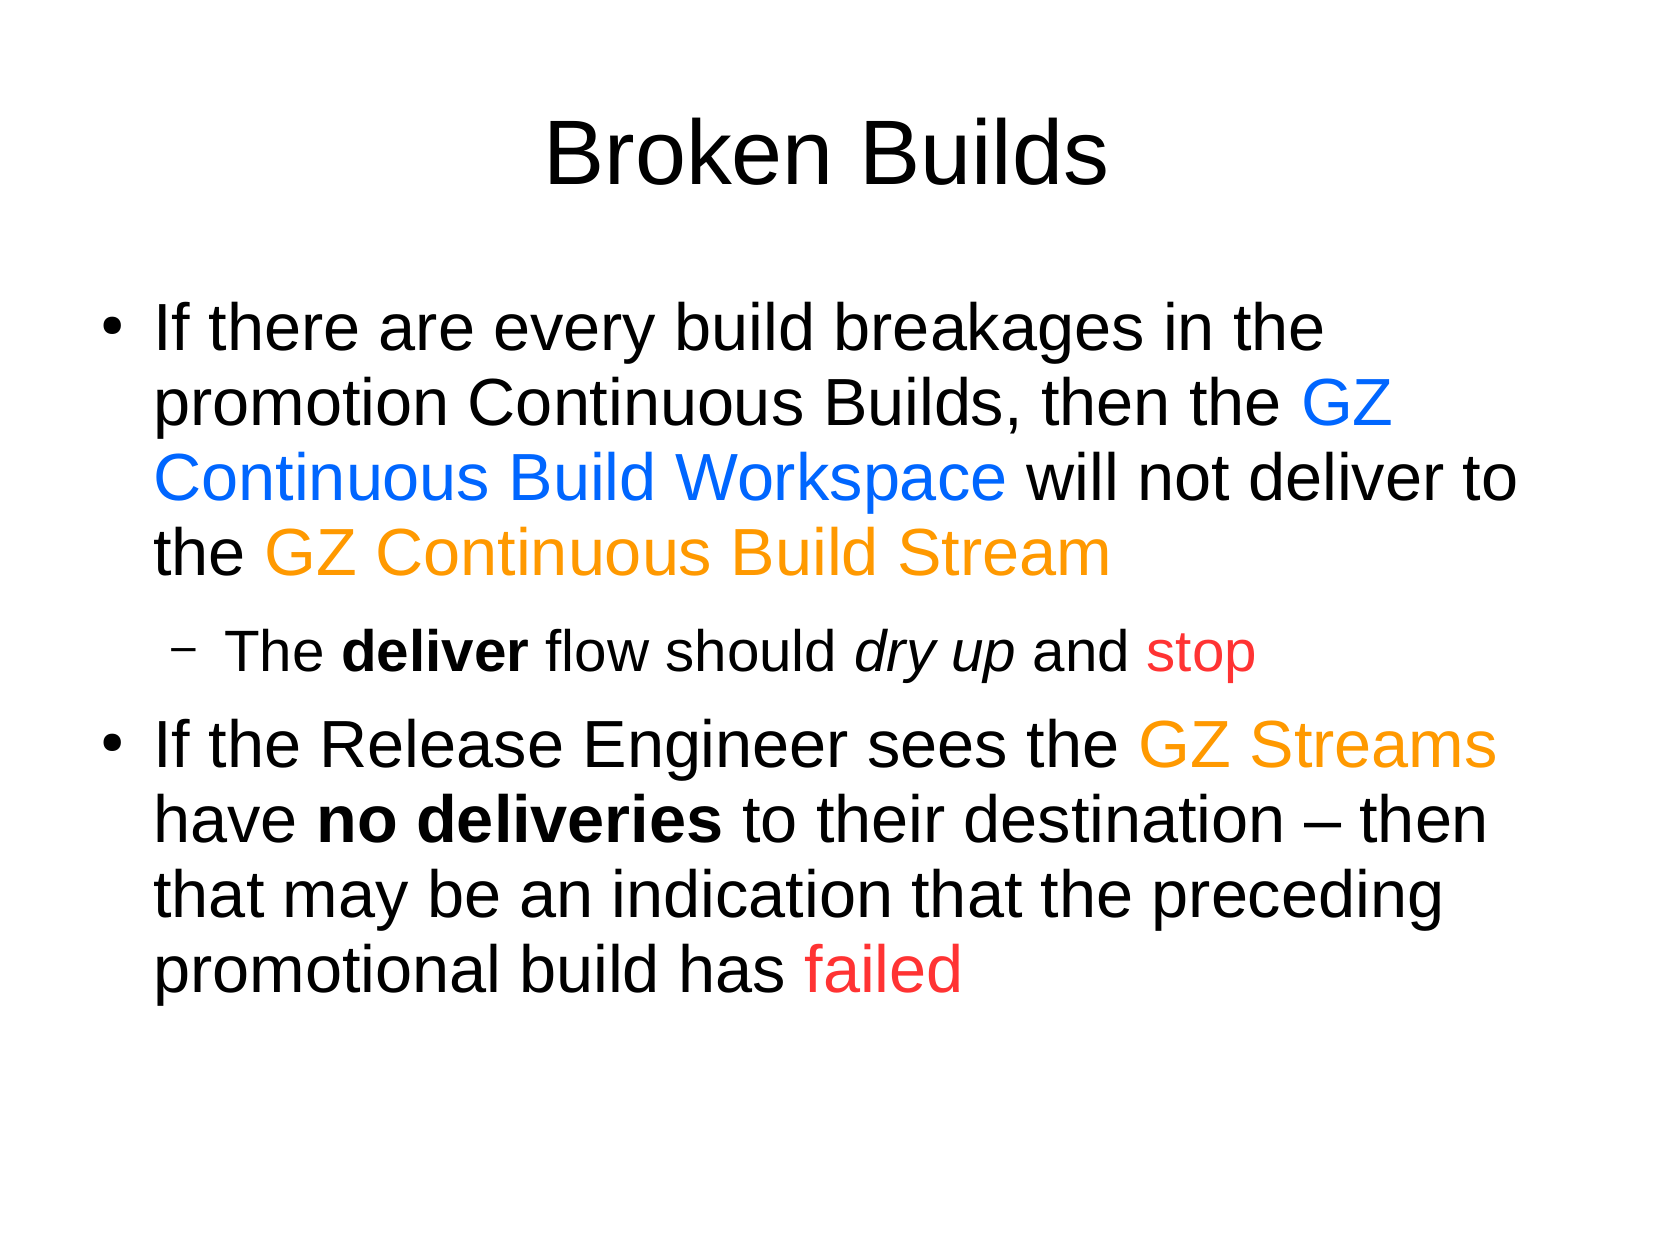

# Broken Builds
If there are every build breakages in the promotion Continuous Builds, then the GZ Continuous Build Workspace will not deliver to the GZ Continuous Build Stream
The deliver flow should dry up and stop
If the Release Engineer sees the GZ Streams have no deliveries to their destination – then that may be an indication that the preceding promotional build has failed